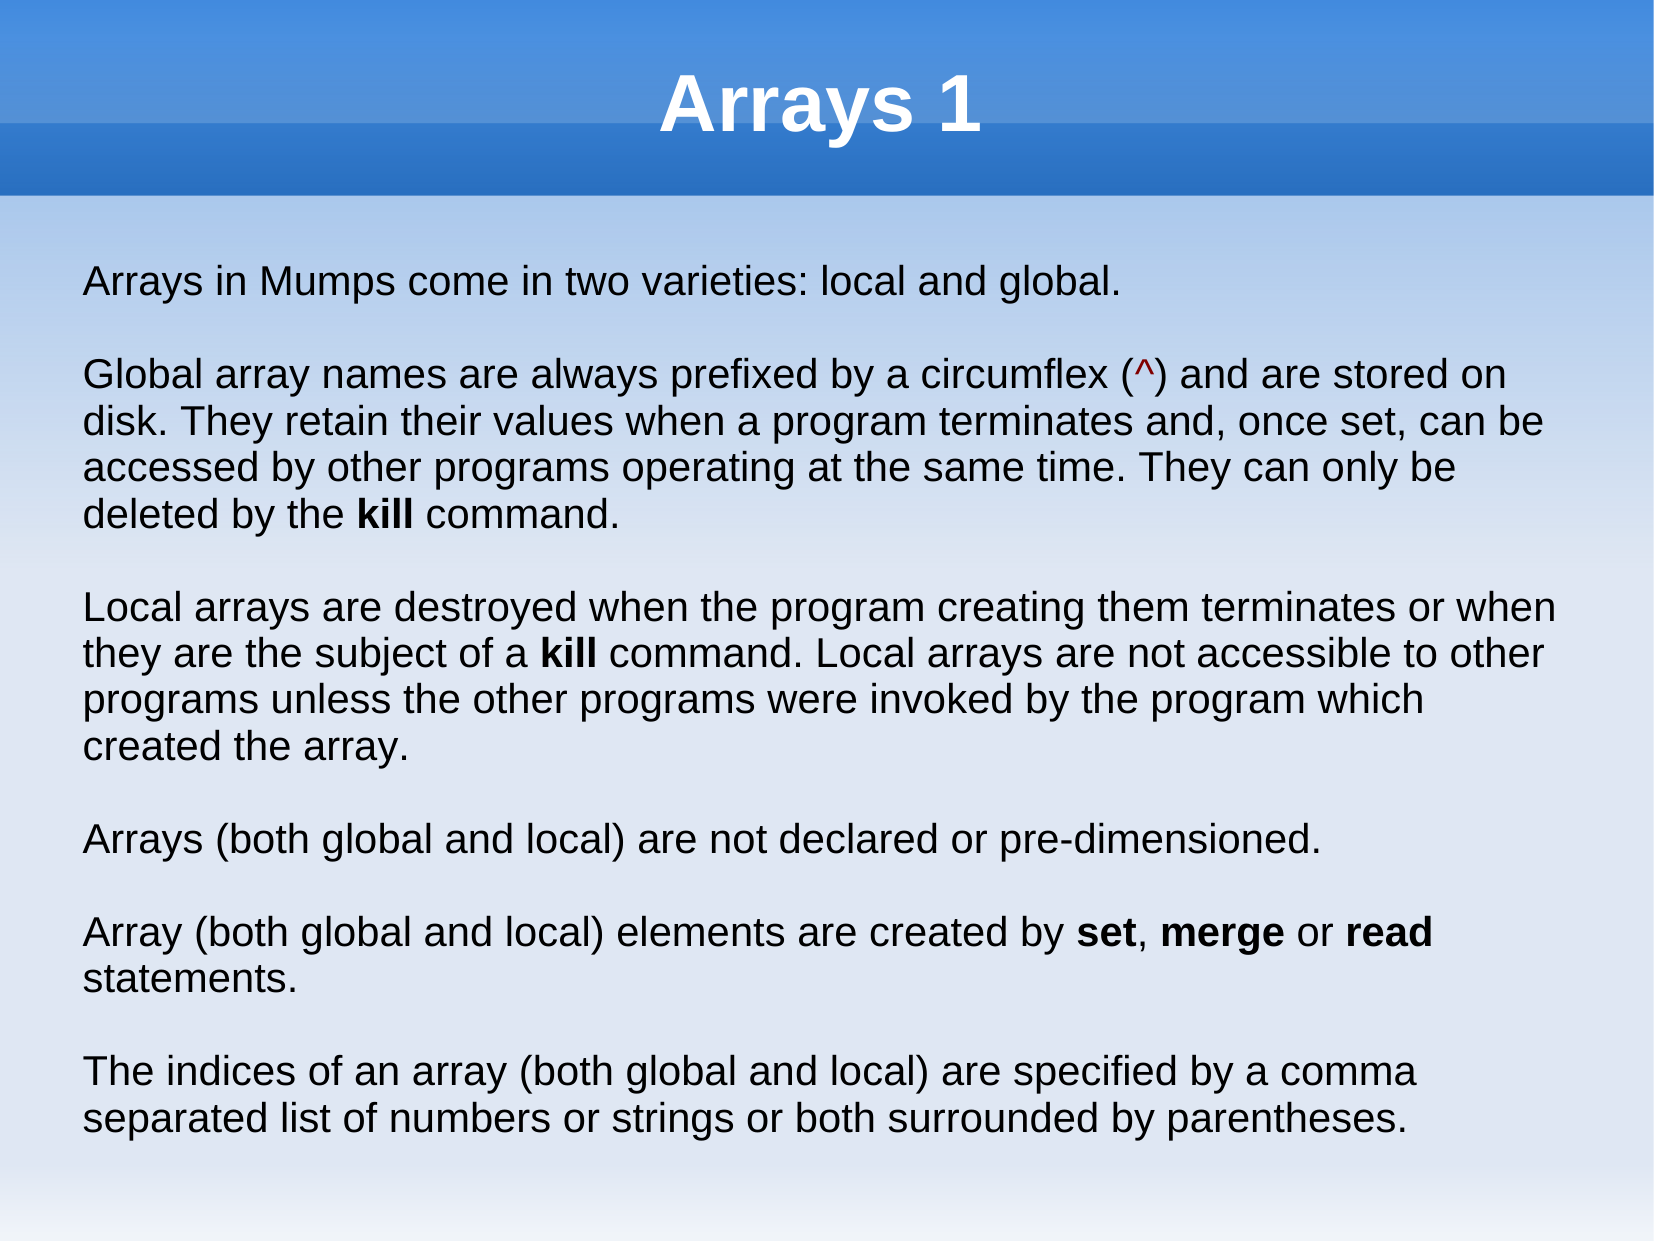

# Arrays 1
Arrays in Mumps come in two varieties: local and global.
Global array names are always prefixed by a circumflex (^) and are stored on disk. They retain their values when a program terminates and, once set, can be accessed by other programs operating at the same time. They can only be deleted by the kill command.
Local arrays are destroyed when the program creating them terminates or when they are the subject of a kill command. Local arrays are not accessible to other programs unless the other programs were invoked by the program which created the array.
Arrays (both global and local) are not declared or pre-dimensioned.
Array (both global and local) elements are created by set, merge or read statements.
The indices of an array (both global and local) are specified by a comma separated list of numbers or strings or both surrounded by parentheses.